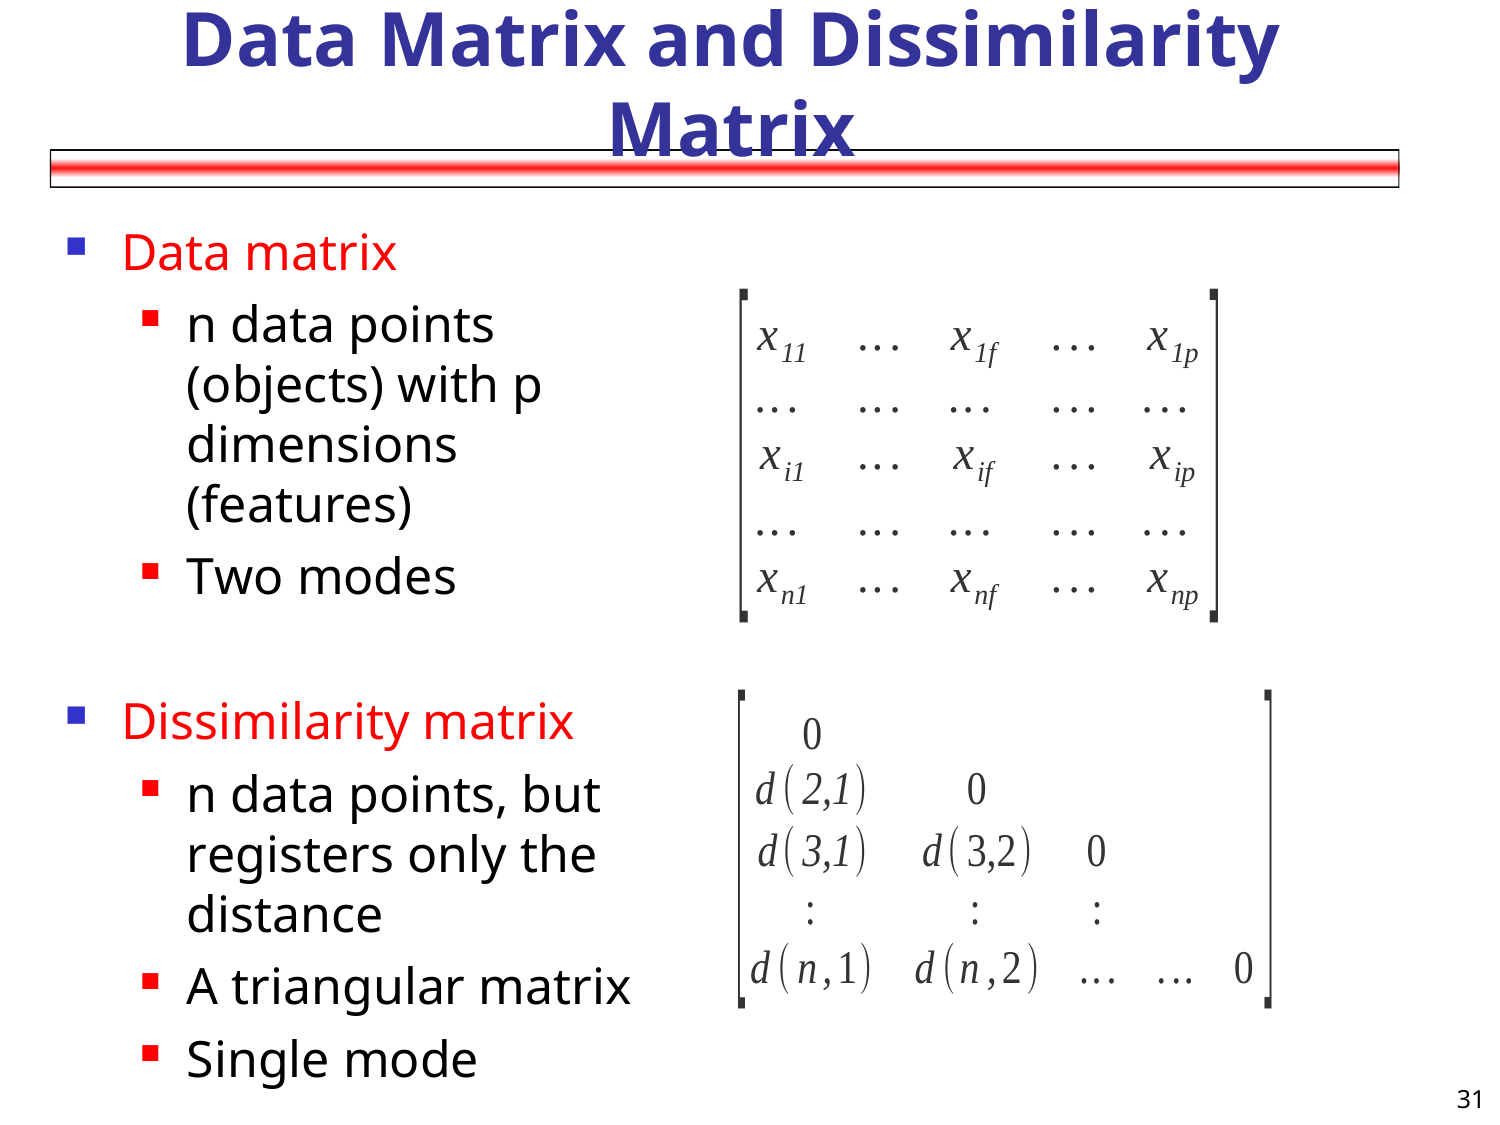

# Data Matrix and Dissimilarity Matrix
Data matrix
n data points (objects) with p dimensions (features)
Two modes
Dissimilarity matrix
n data points, but registers only the distance
A triangular matrix
Single mode